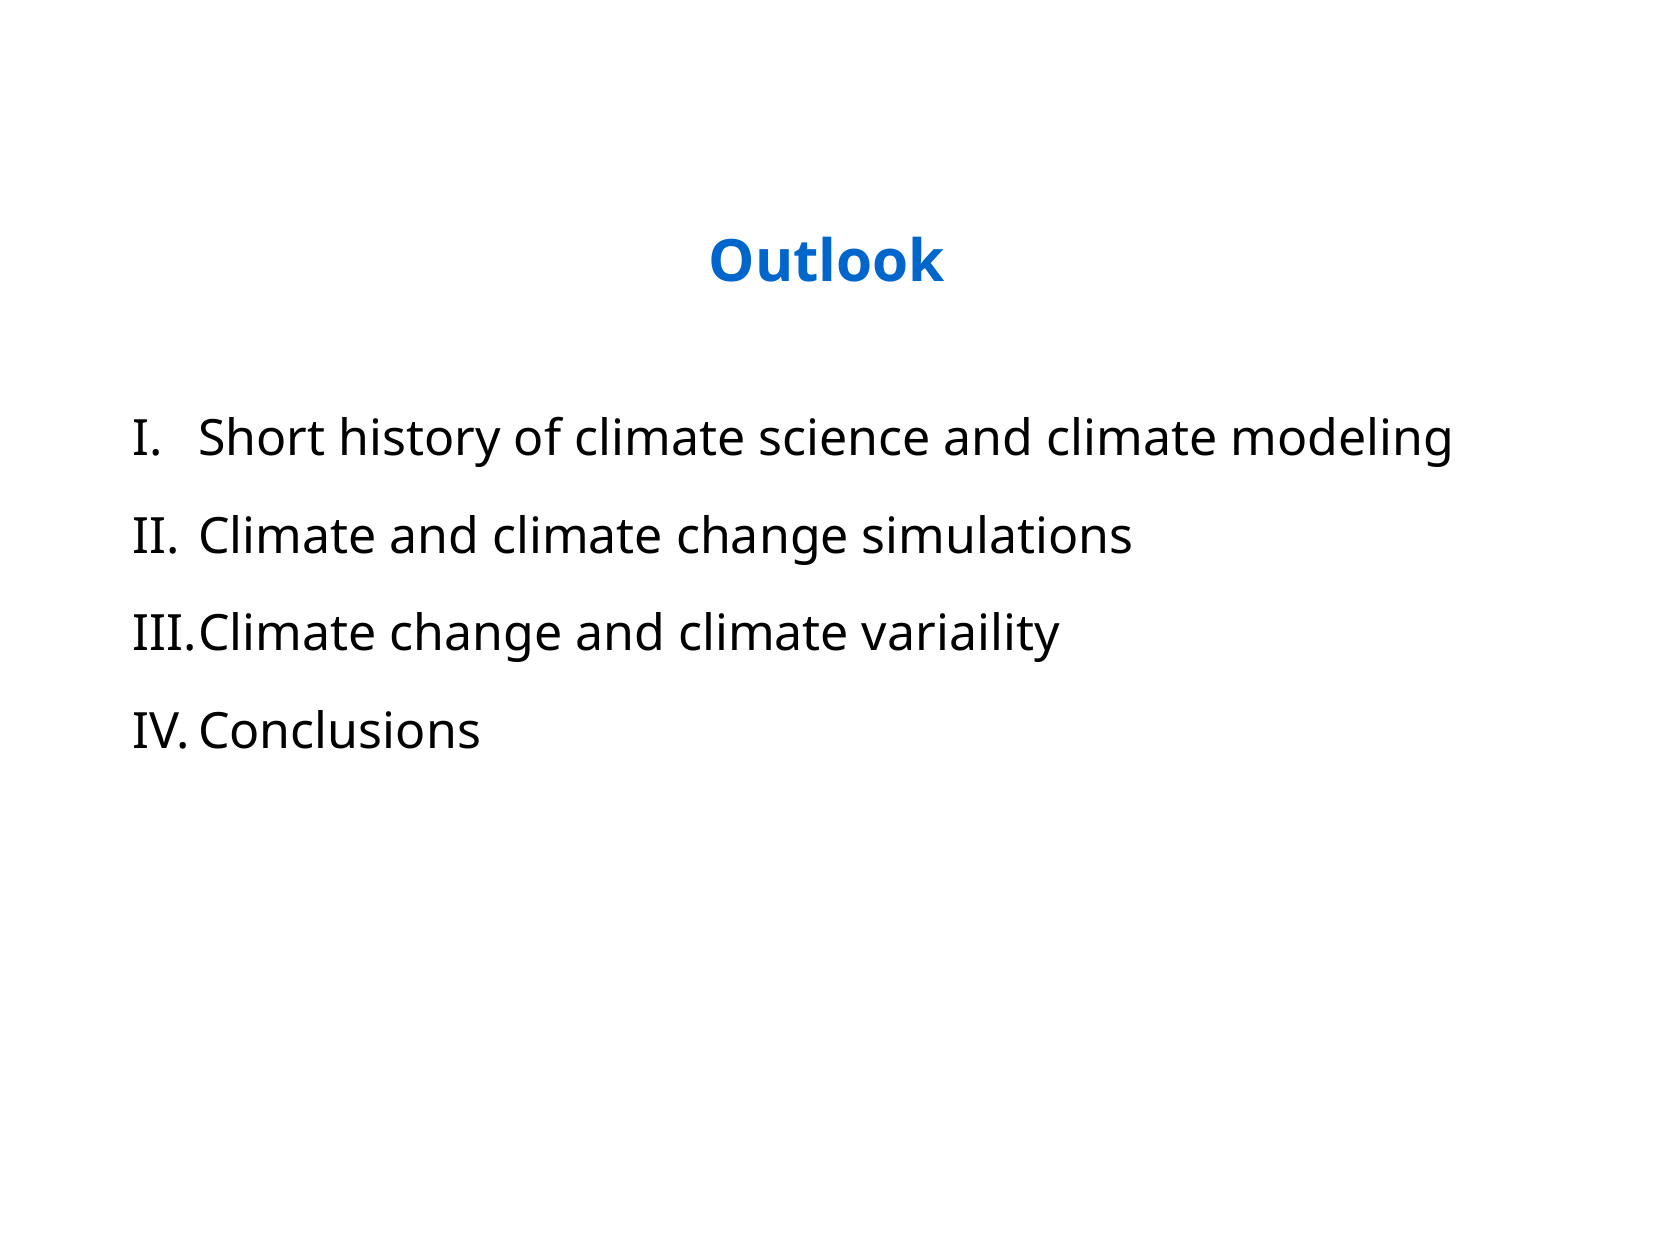

Outlook
Short history of climate science and climate modeling
Climate and climate change simulations
Climate change and climate variaility
Conclusions